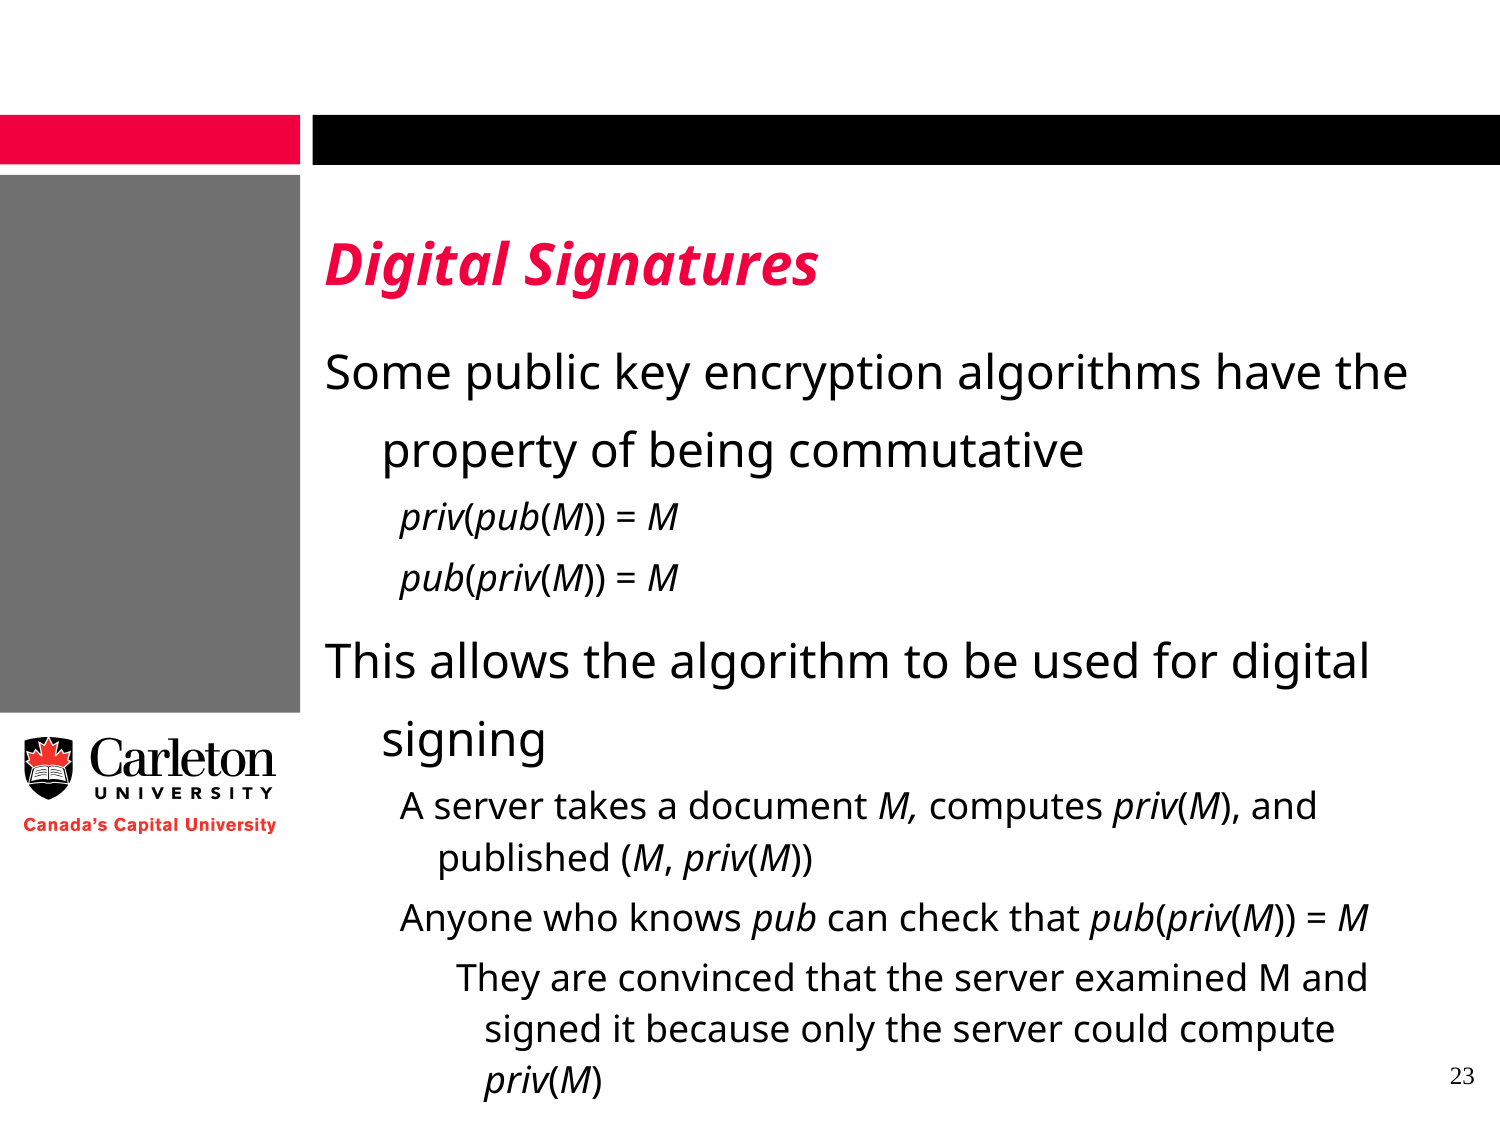

# Digital Signatures
Some public key encryption algorithms have the property of being commutative
priv(pub(M)) = M
pub(priv(M)) = M
This allows the algorithm to be used for digital signing
A server takes a document M, computes priv(M), and published (M, priv(M))
Anyone who knows pub can check that pub(priv(M)) = M
They are convinced that the server examined M and signed it because only the server could compute priv(M)
Actually, digital signatures are slightly more complicated
23